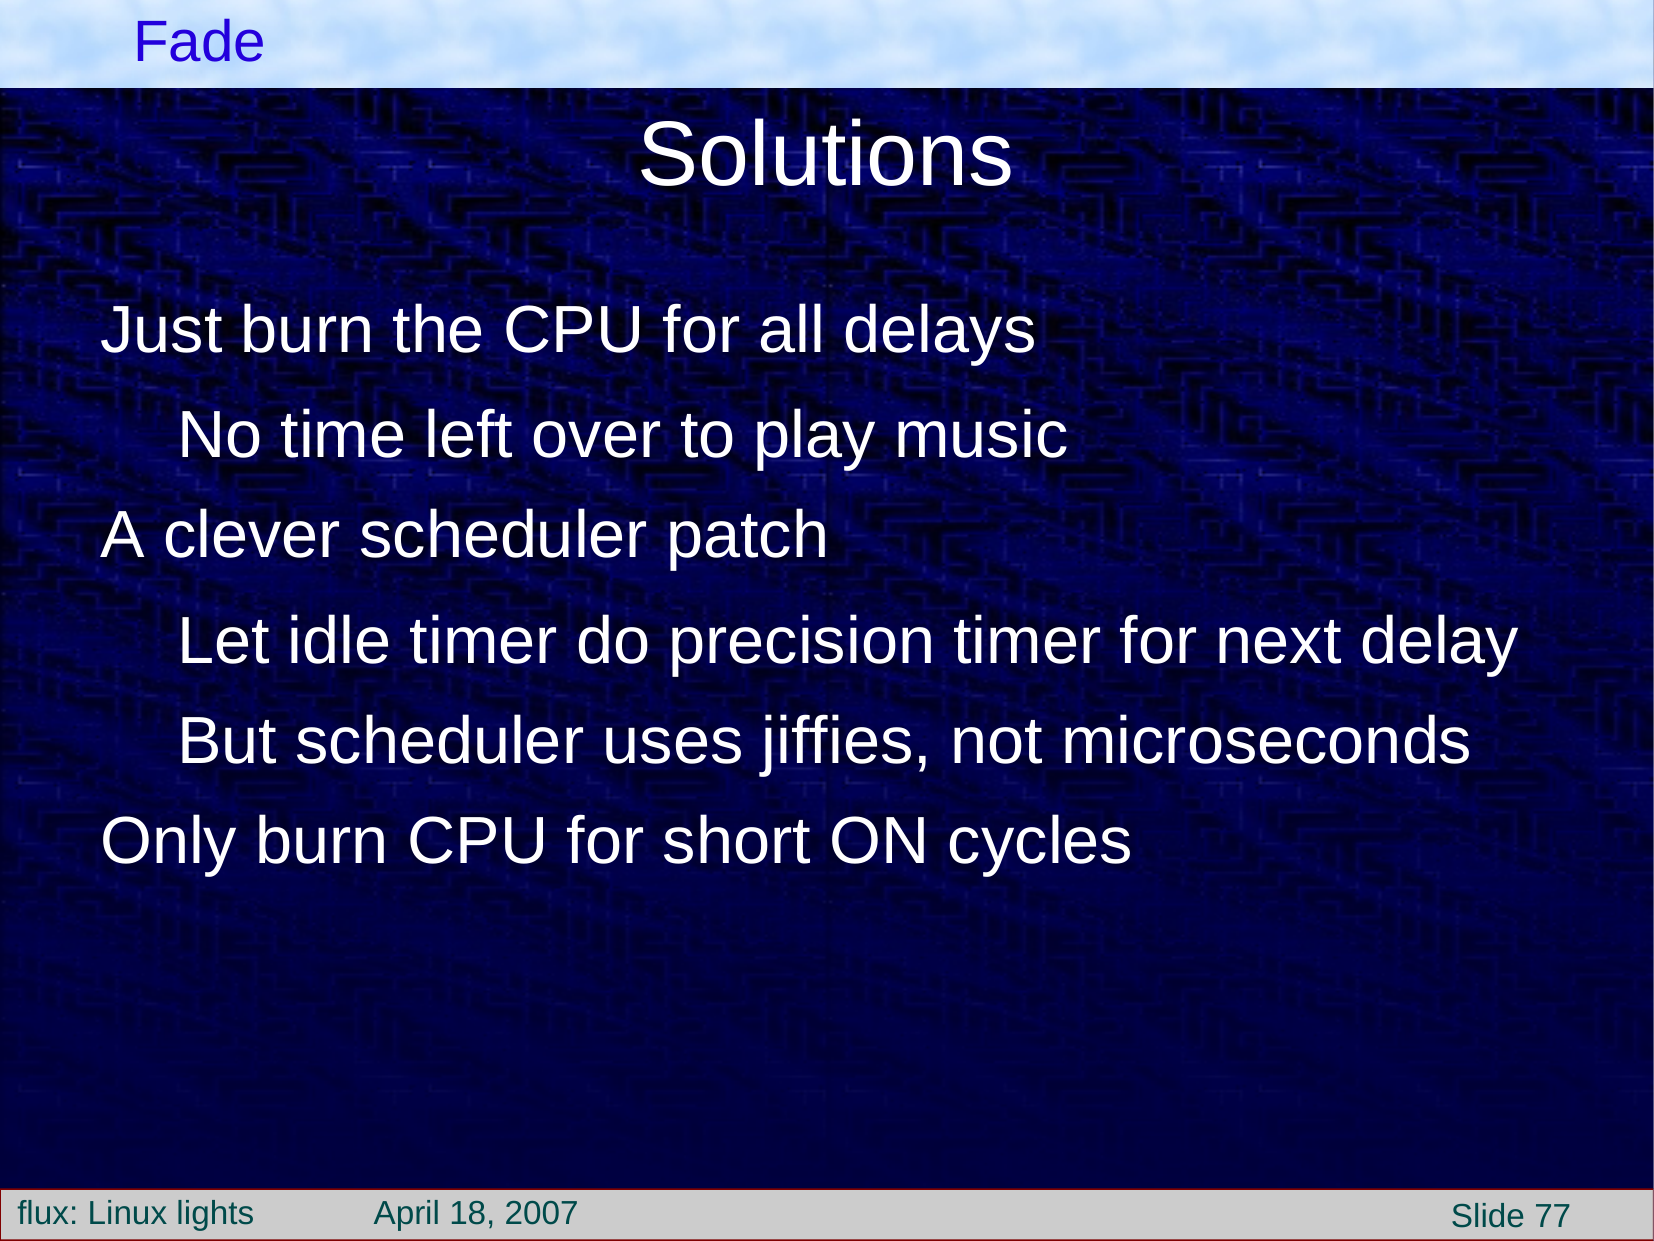

Fade
# Solutions
Just burn the CPU for all delays
No time left over to play music
A clever scheduler patch
Let idle timer do precision timer for next delay
But scheduler uses jiffies, not microseconds
Only burn CPU for short ON cycles
flux: Linux lights	April 18, 2007
Slide